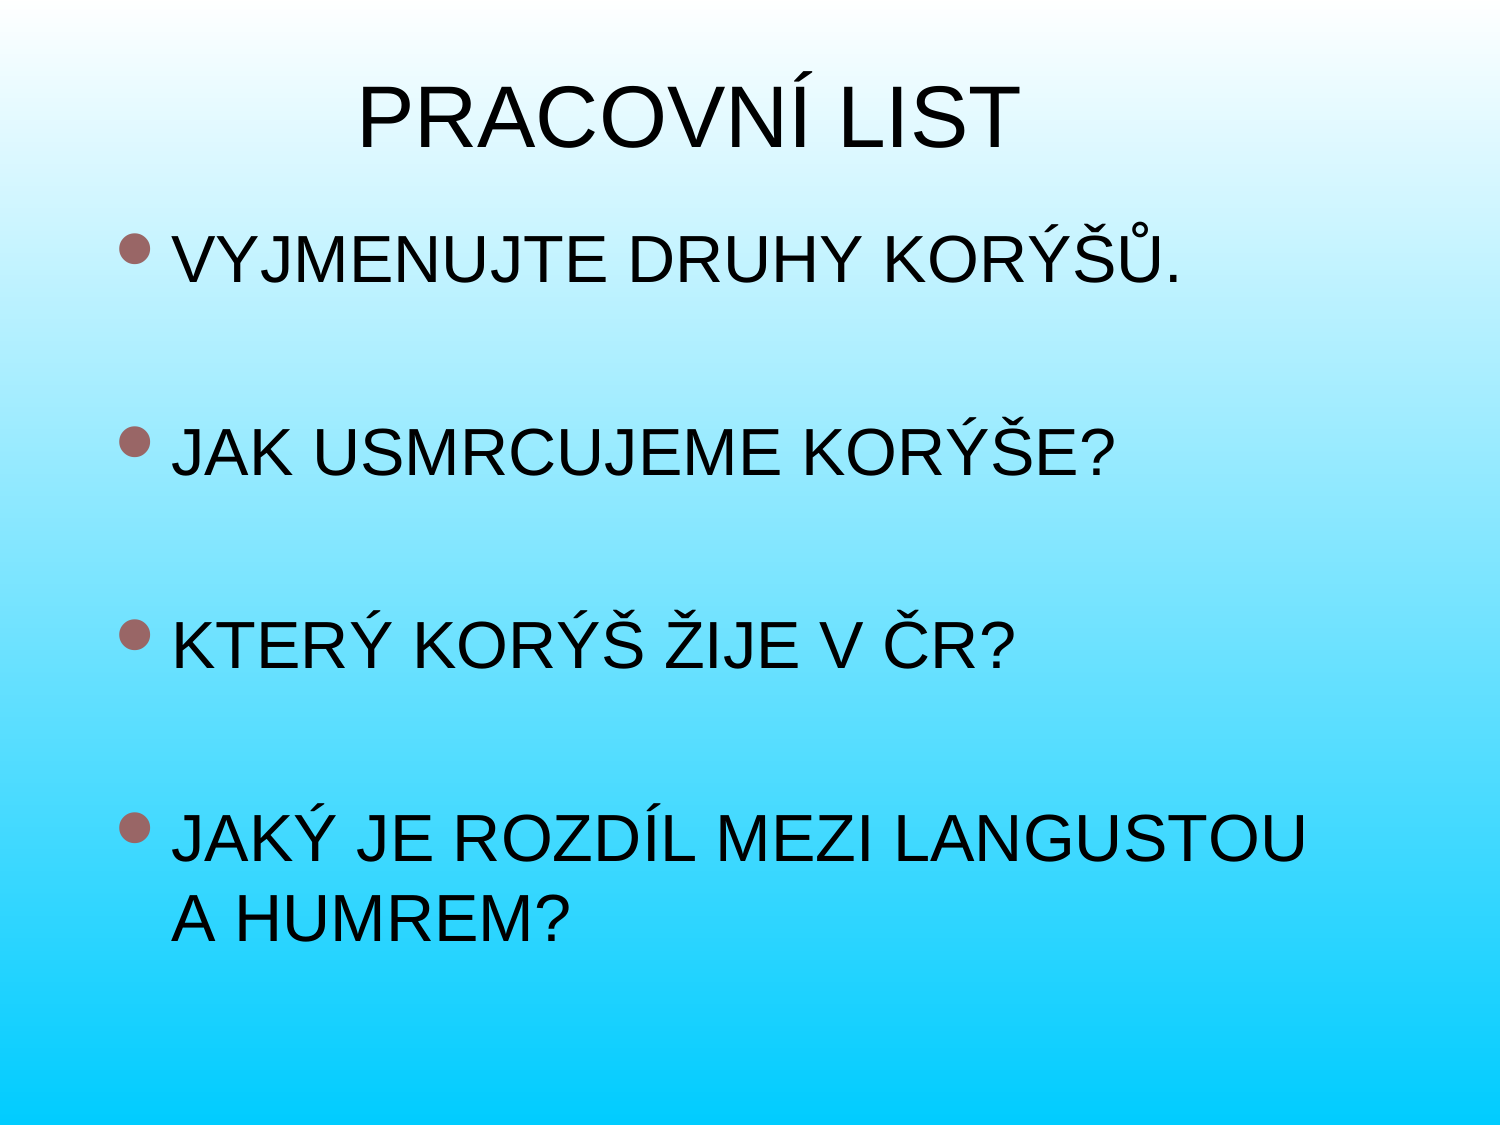

# PRACOVNÍ LIST
VYJMENUJTE DRUHY KORÝŠŮ.
JAK USMRCUJEME KORÝŠE?
KTERÝ KORÝŠ ŽIJE V ČR?
JAKÝ JE ROZDÍL MEZI LANGUSTOU
A HUMREM?